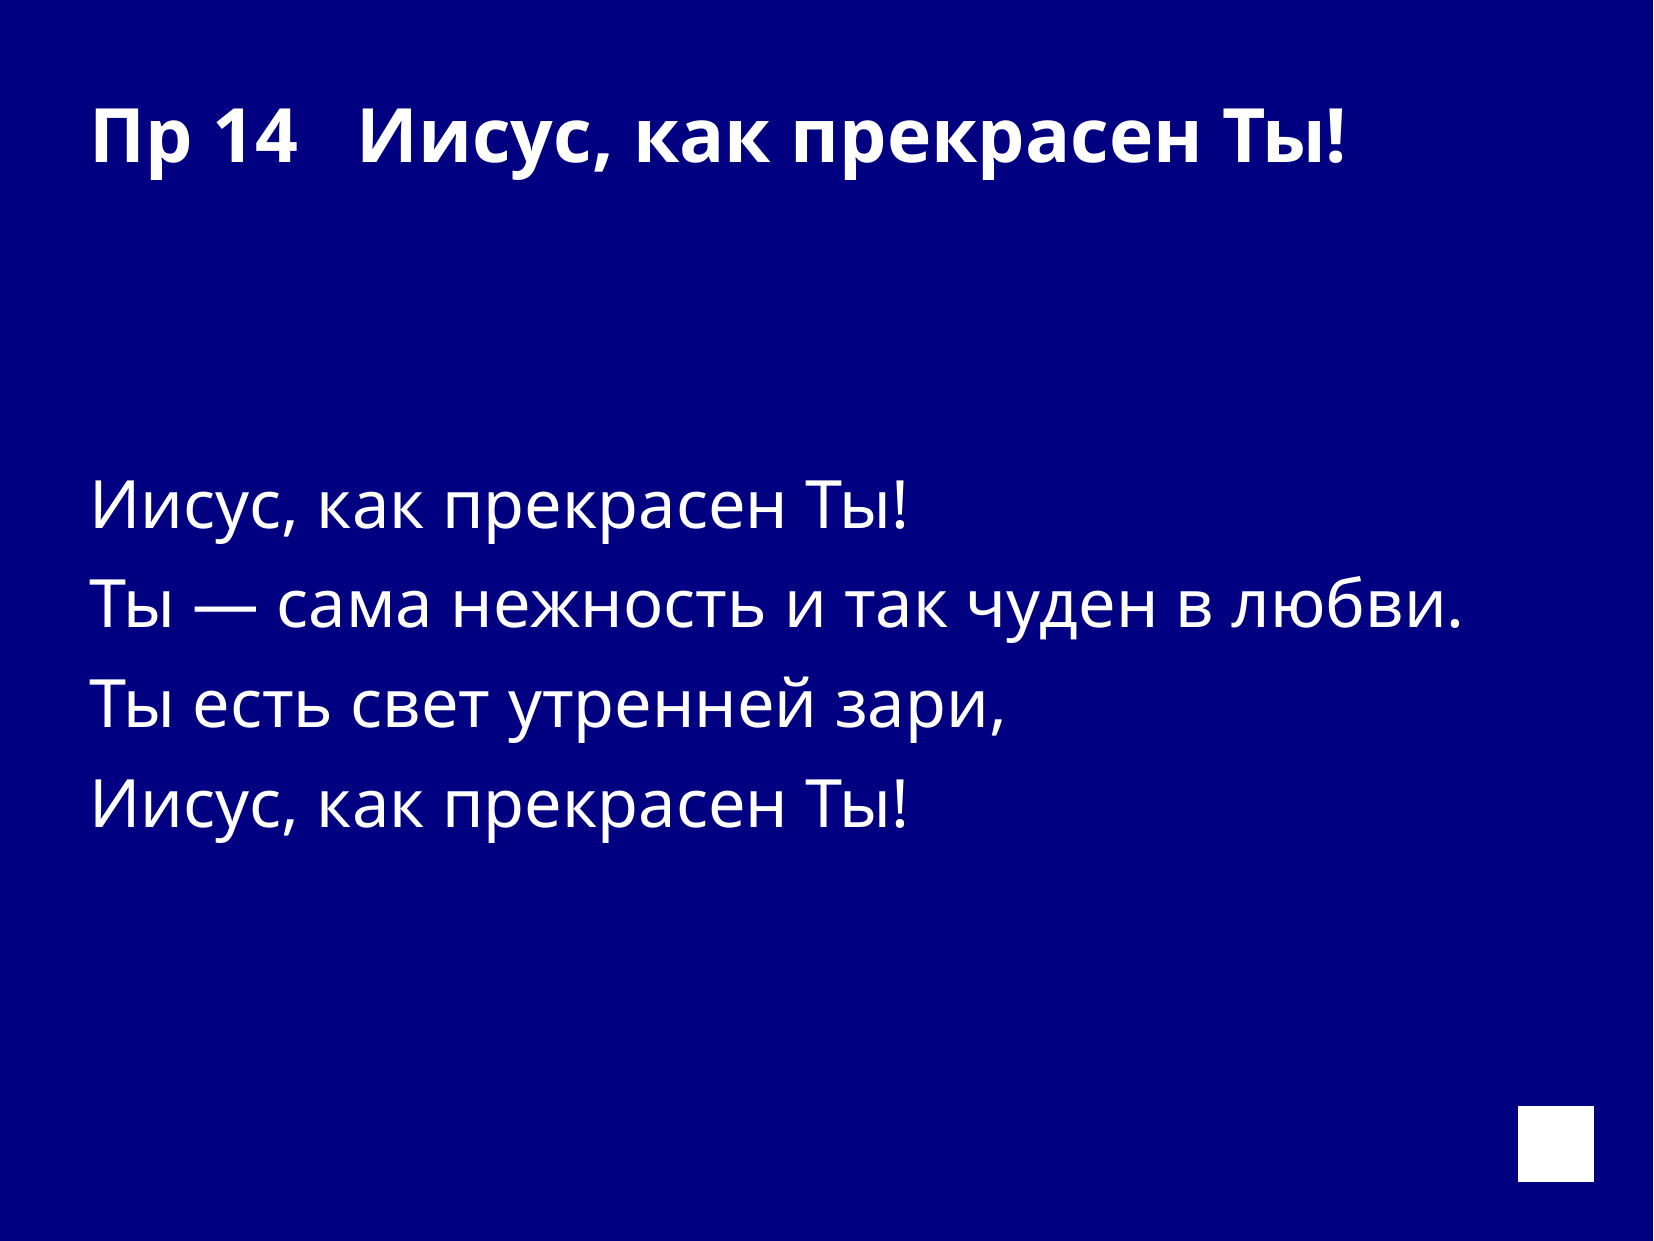

Пр 14 Иисус, как прекрасен Ты!
Иисус, как прекрасен Ты!
Ты — сама нежность и так чуден в любви.
Ты есть свет утренней зари,
Иисус, как прекрасен Ты!